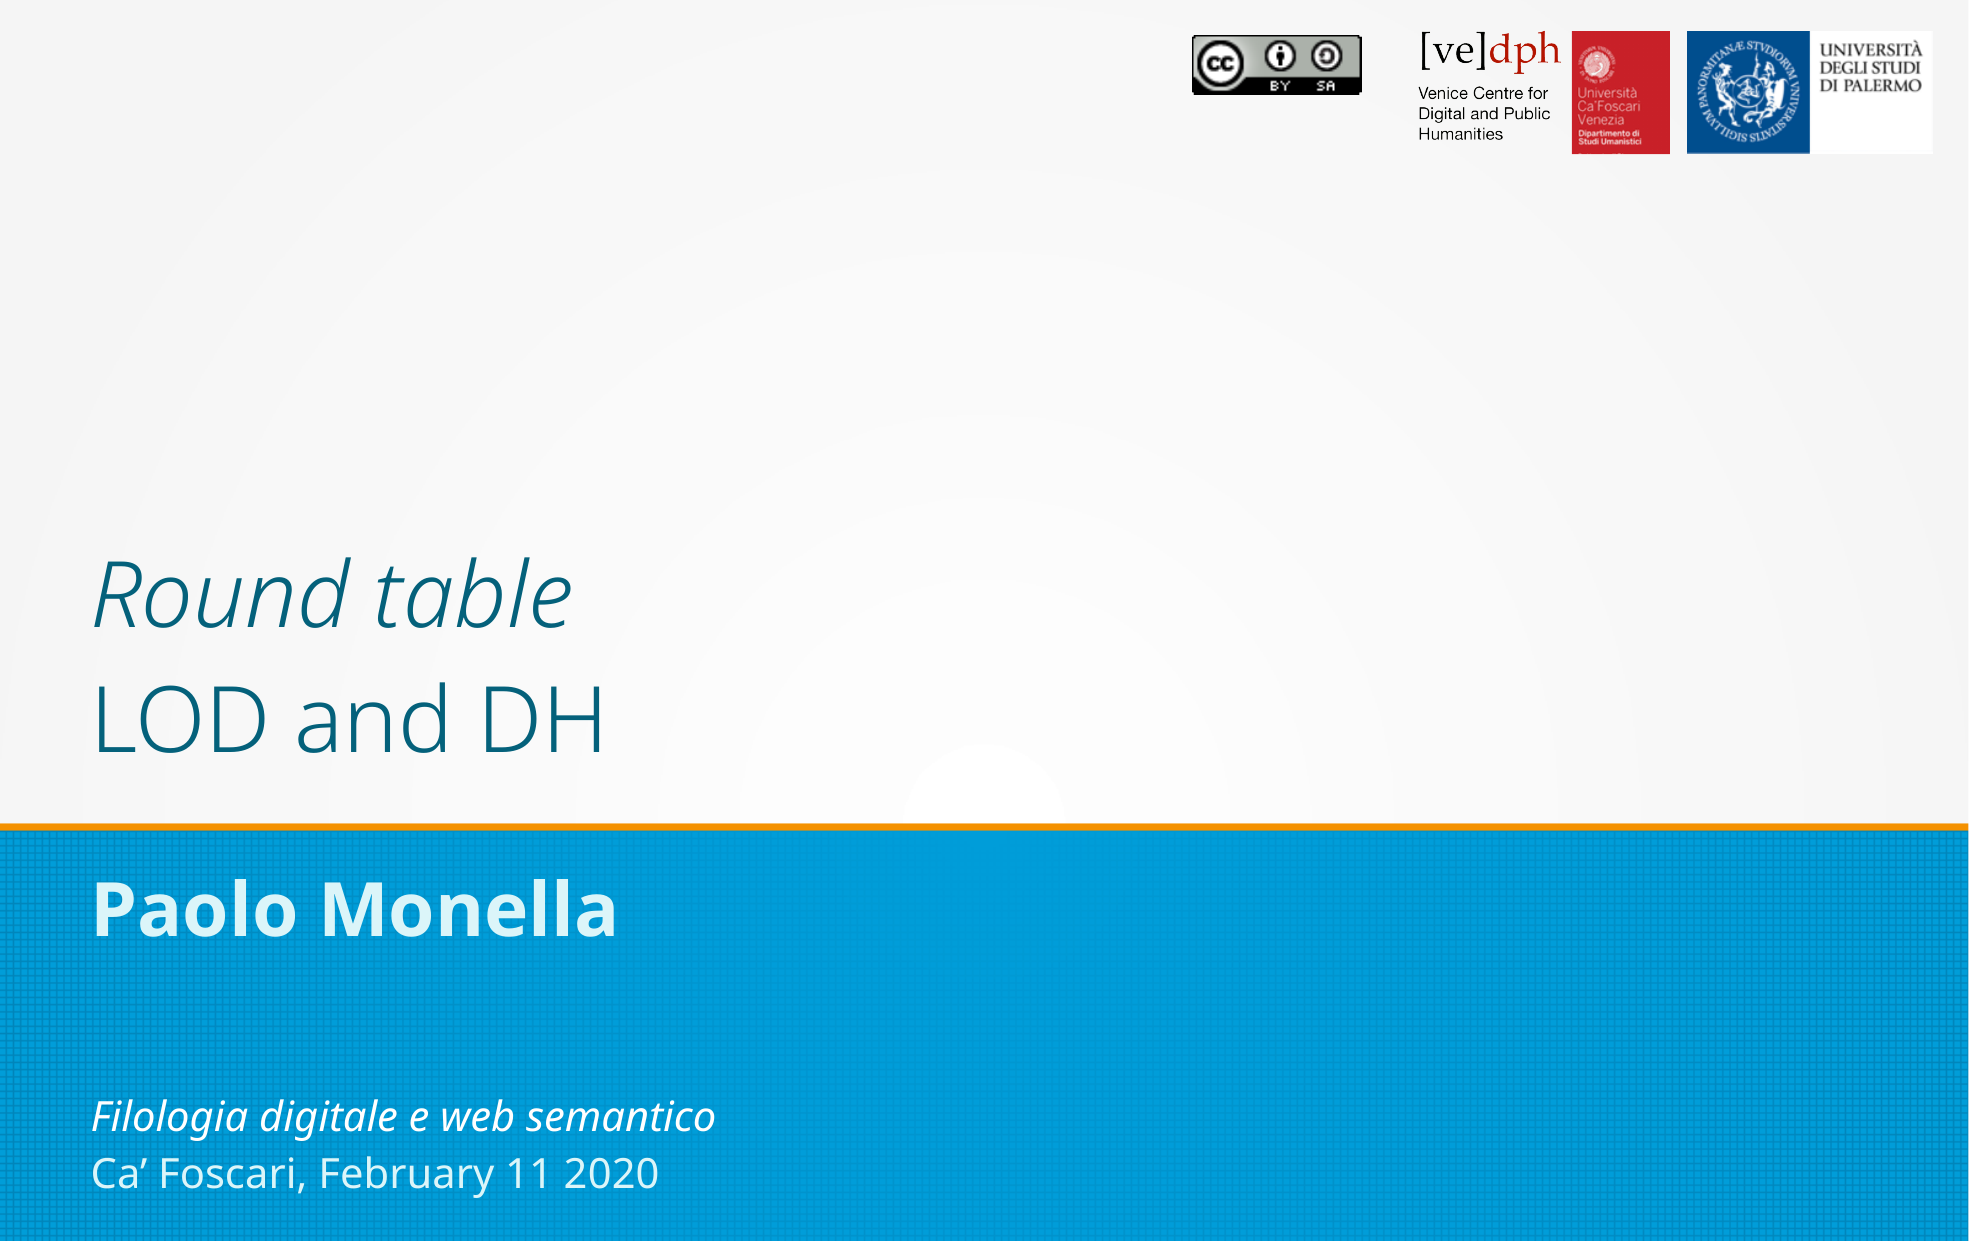

# Round table LOD and DH
Paolo Monella
Filologia digitale e web semantico
Ca’ Foscari, February 11 2020